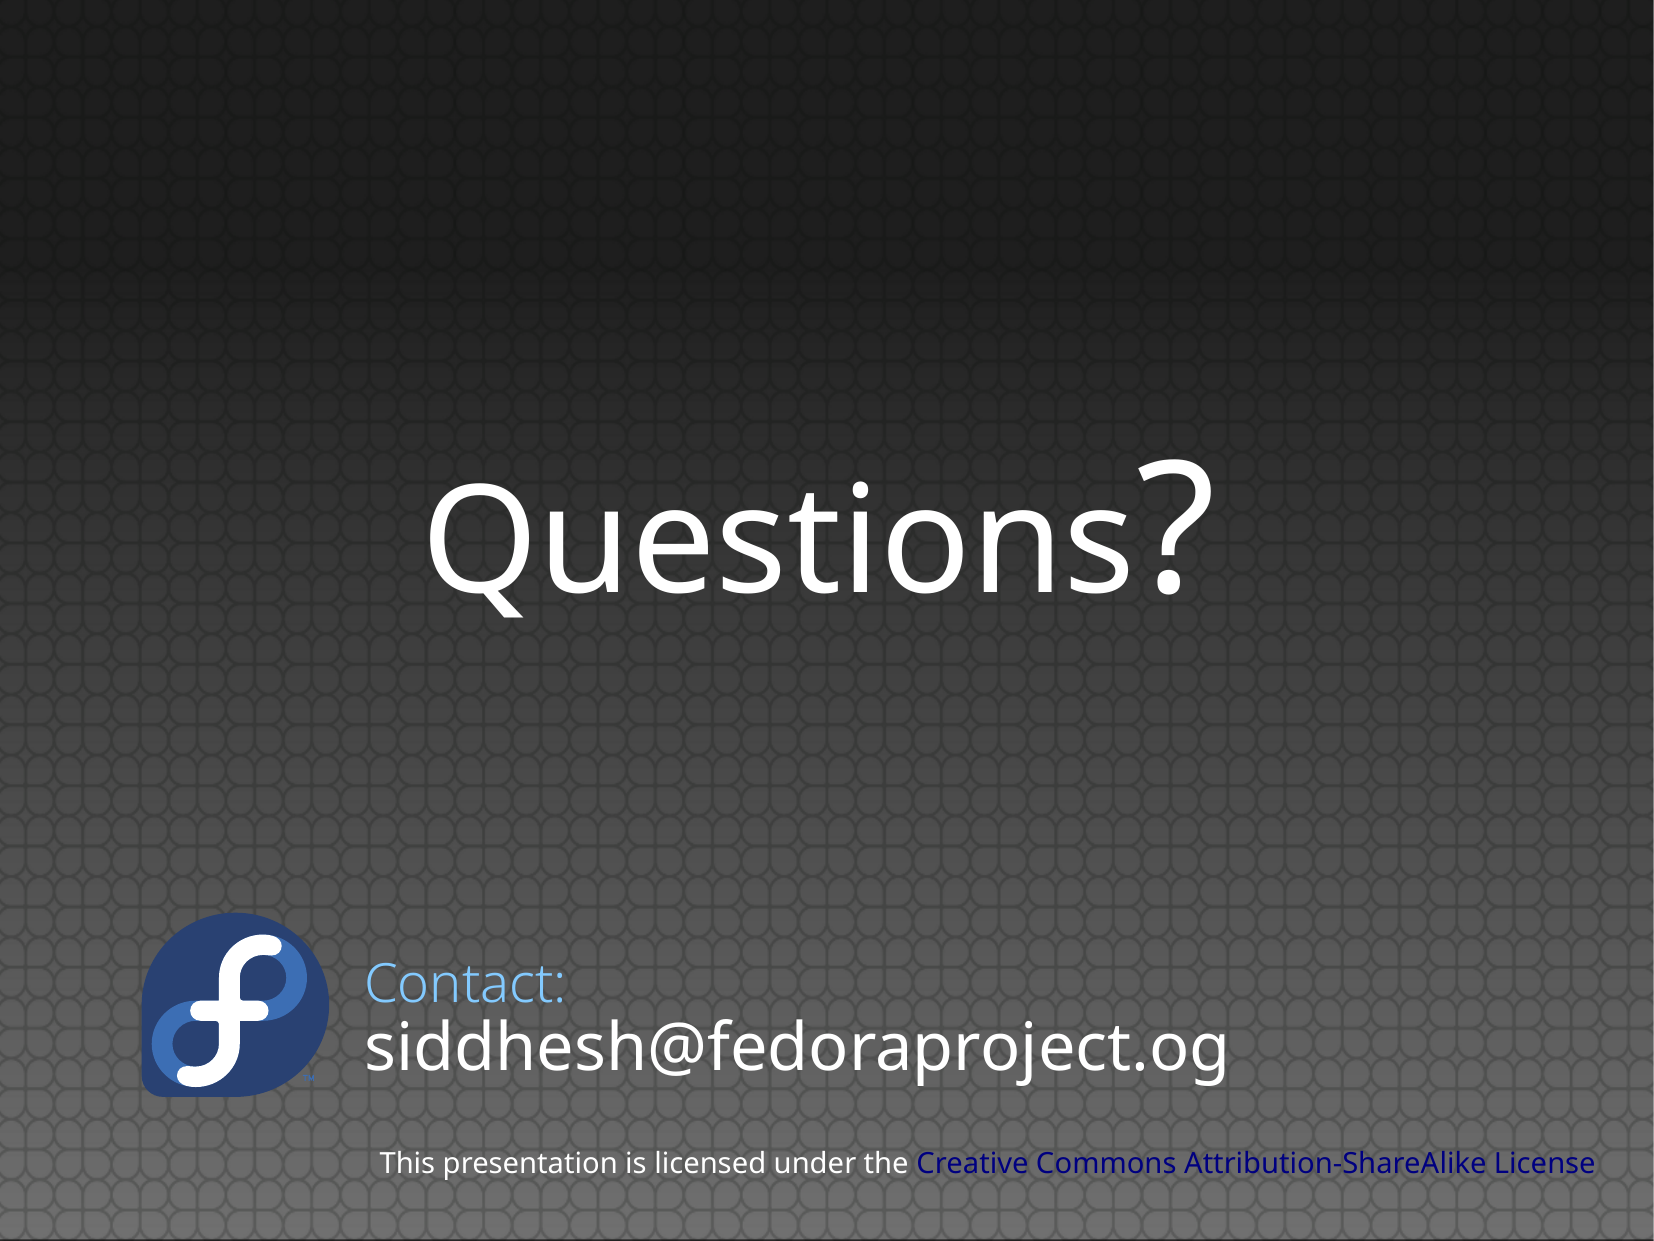

# Questions?
Contact:
siddhesh@fedoraproject.og
This presentation is licensed under the Creative Commons Attribution-ShareAlike License